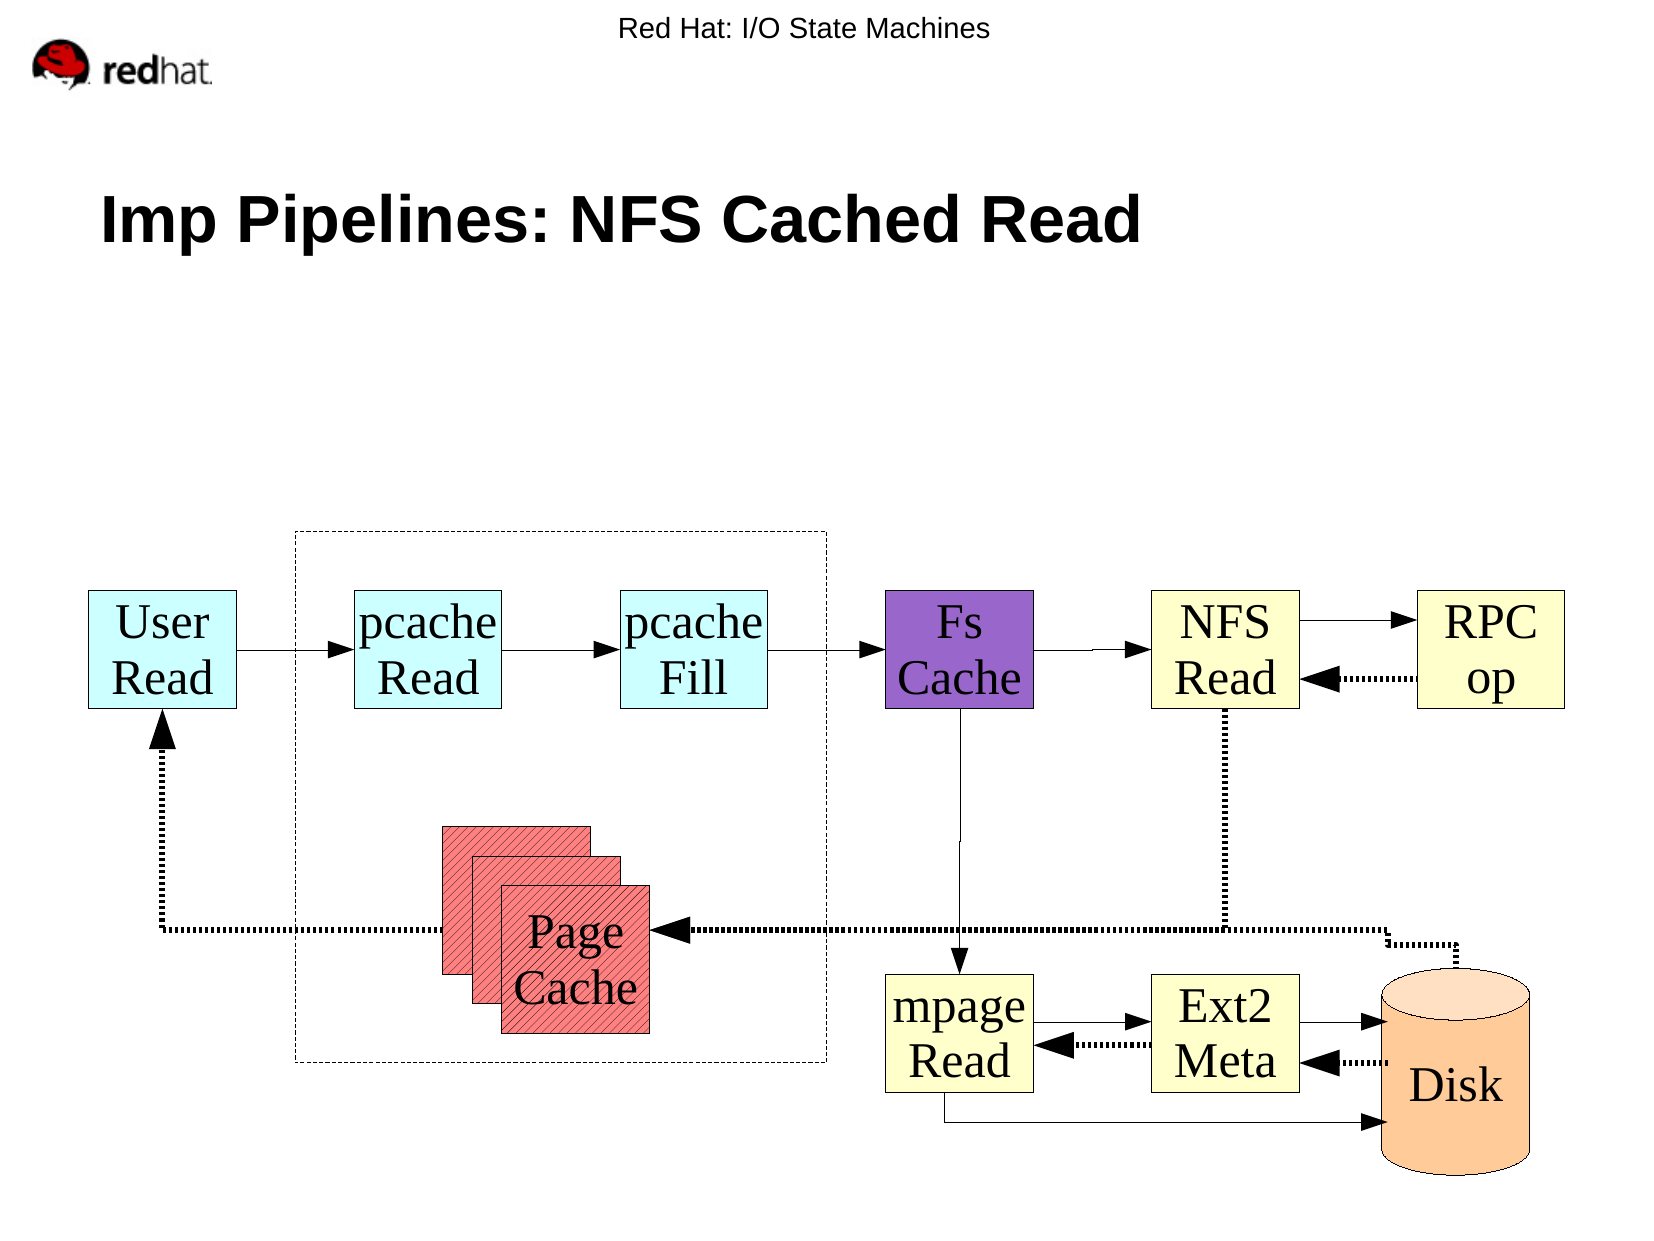

# Imp Pipelines: NFS Cached Read
RPC
op
NFS
Read
User
Read
pcache
Read
pcache
Fill
Fs
Cache
Page
Cache
Disk
mpage
Read
Ext2
Meta